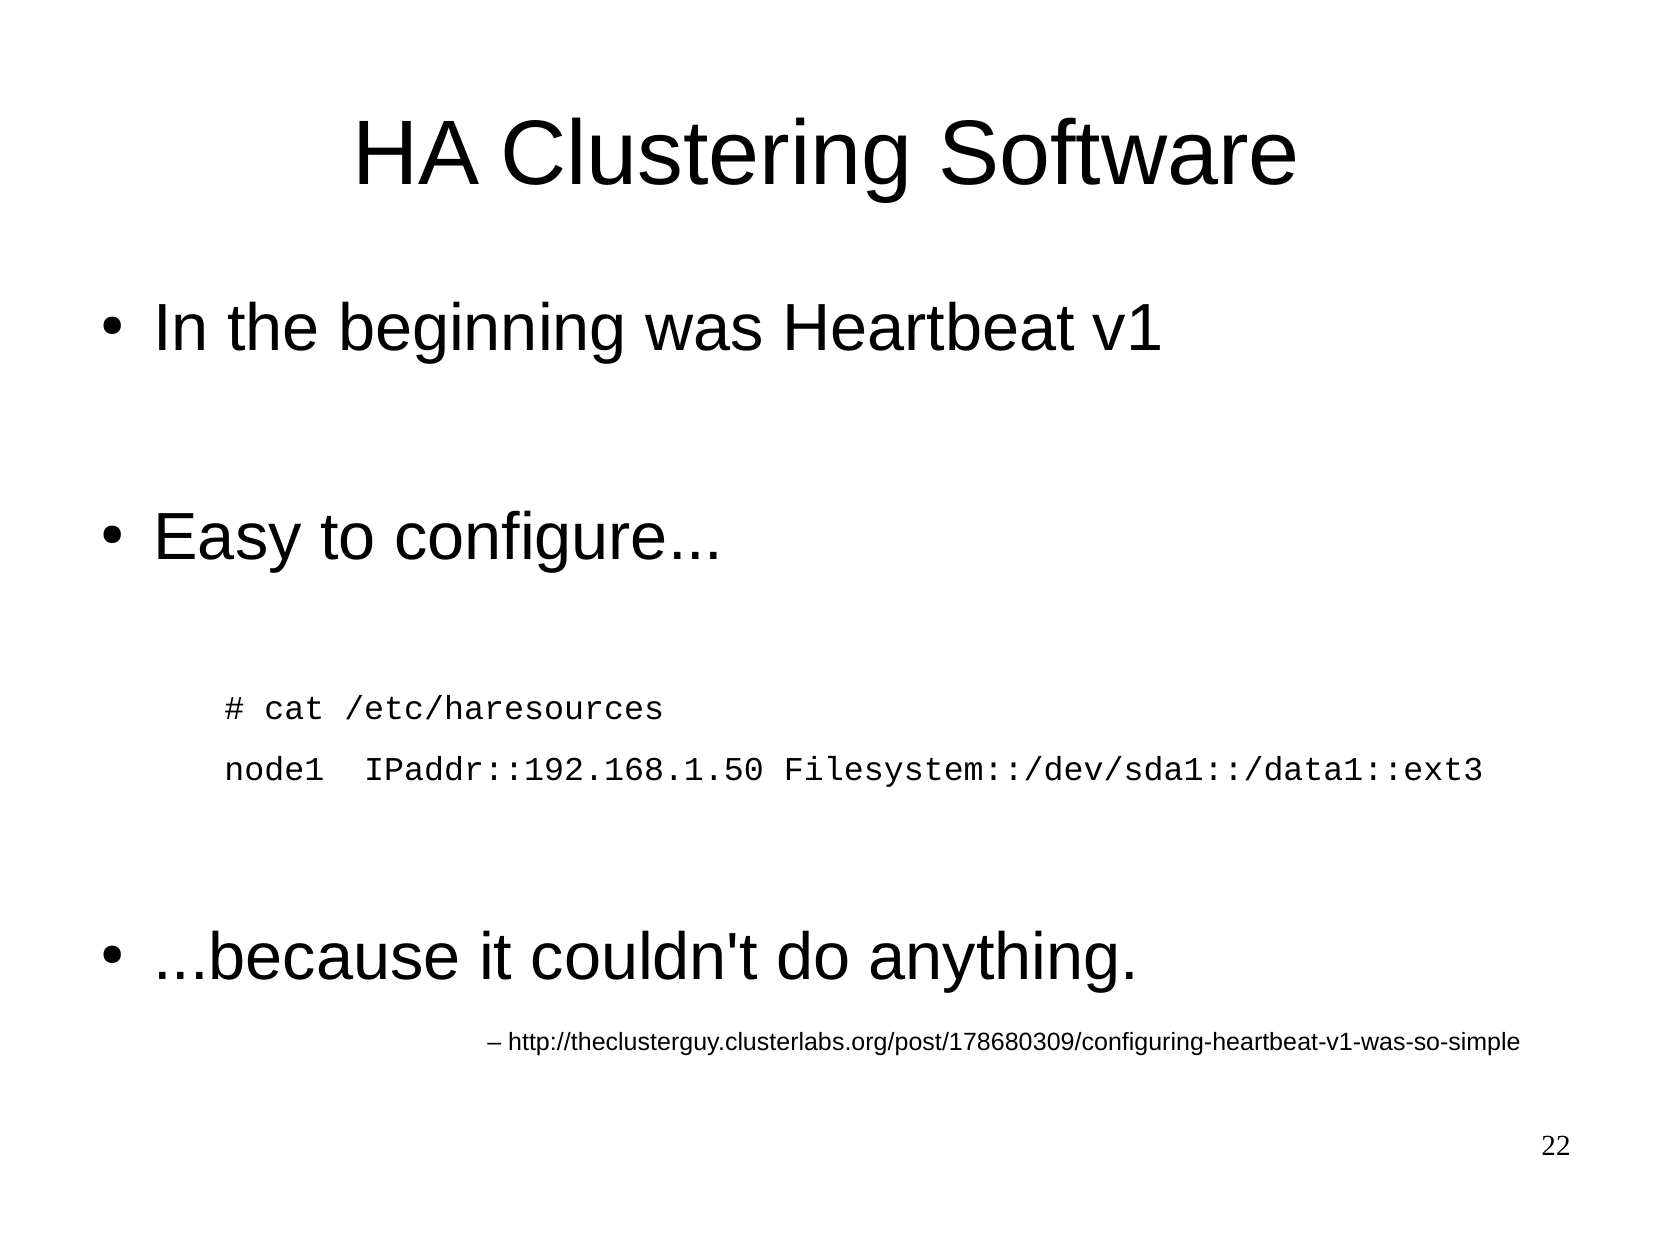

# HA Clustering Software
In the beginning was Heartbeat v1
Easy to configure...
# cat /etc/haresources
node1 IPaddr::192.168.1.50 Filesystem::/dev/sda1::/data1::ext3
...because it couldn't do anything.
– http://theclusterguy.clusterlabs.org/post/178680309/configuring-heartbeat-v1-was-so-simple
22